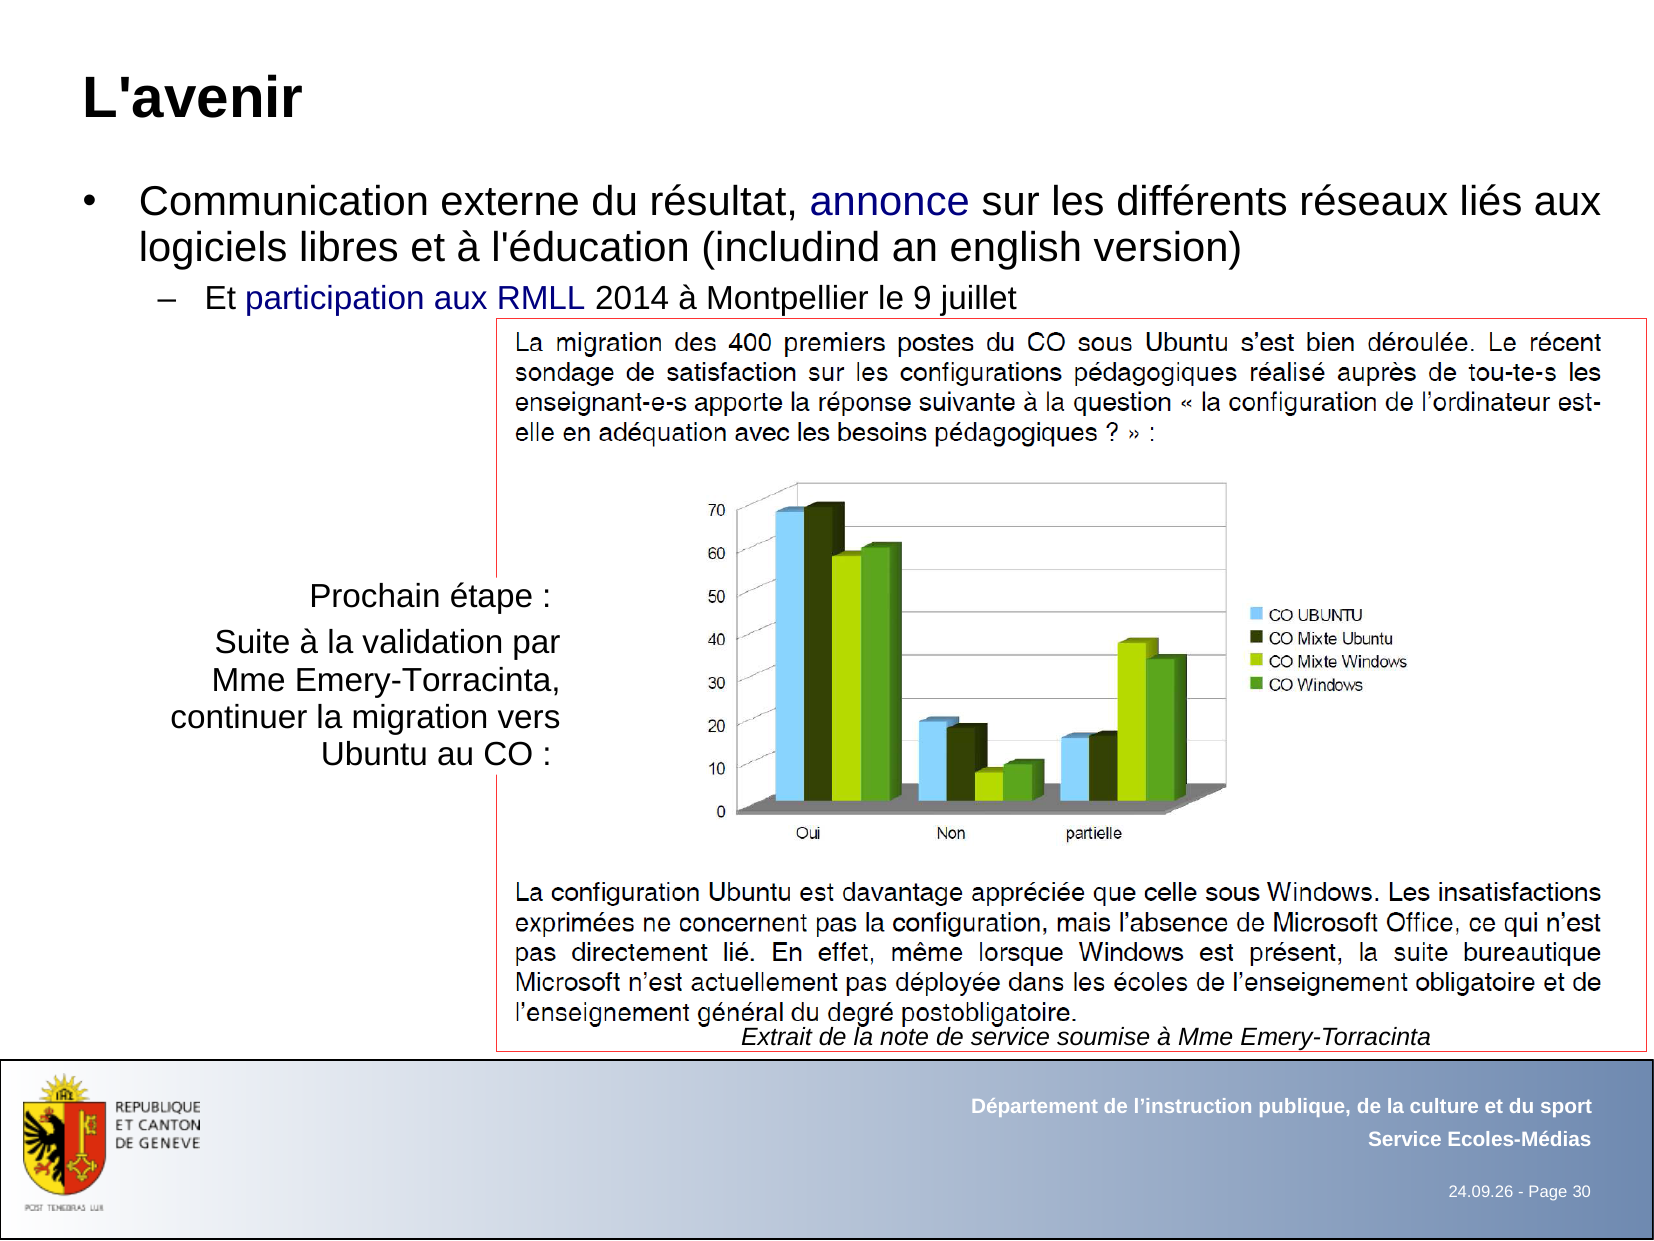

# L'avenir
Communication externe du résultat, annonce sur les différents réseaux liés aux logiciels libres et à l'éducation (includind an english version)
Et participation aux RMLL 2014 à Montpellier le 9 juillet
Prochain étape :
Suite à la validation par Mme Emery-Torracinta, continuer la migration vers Ubuntu au CO :
Extrait de la note de service soumise à Mme Emery-Torracinta